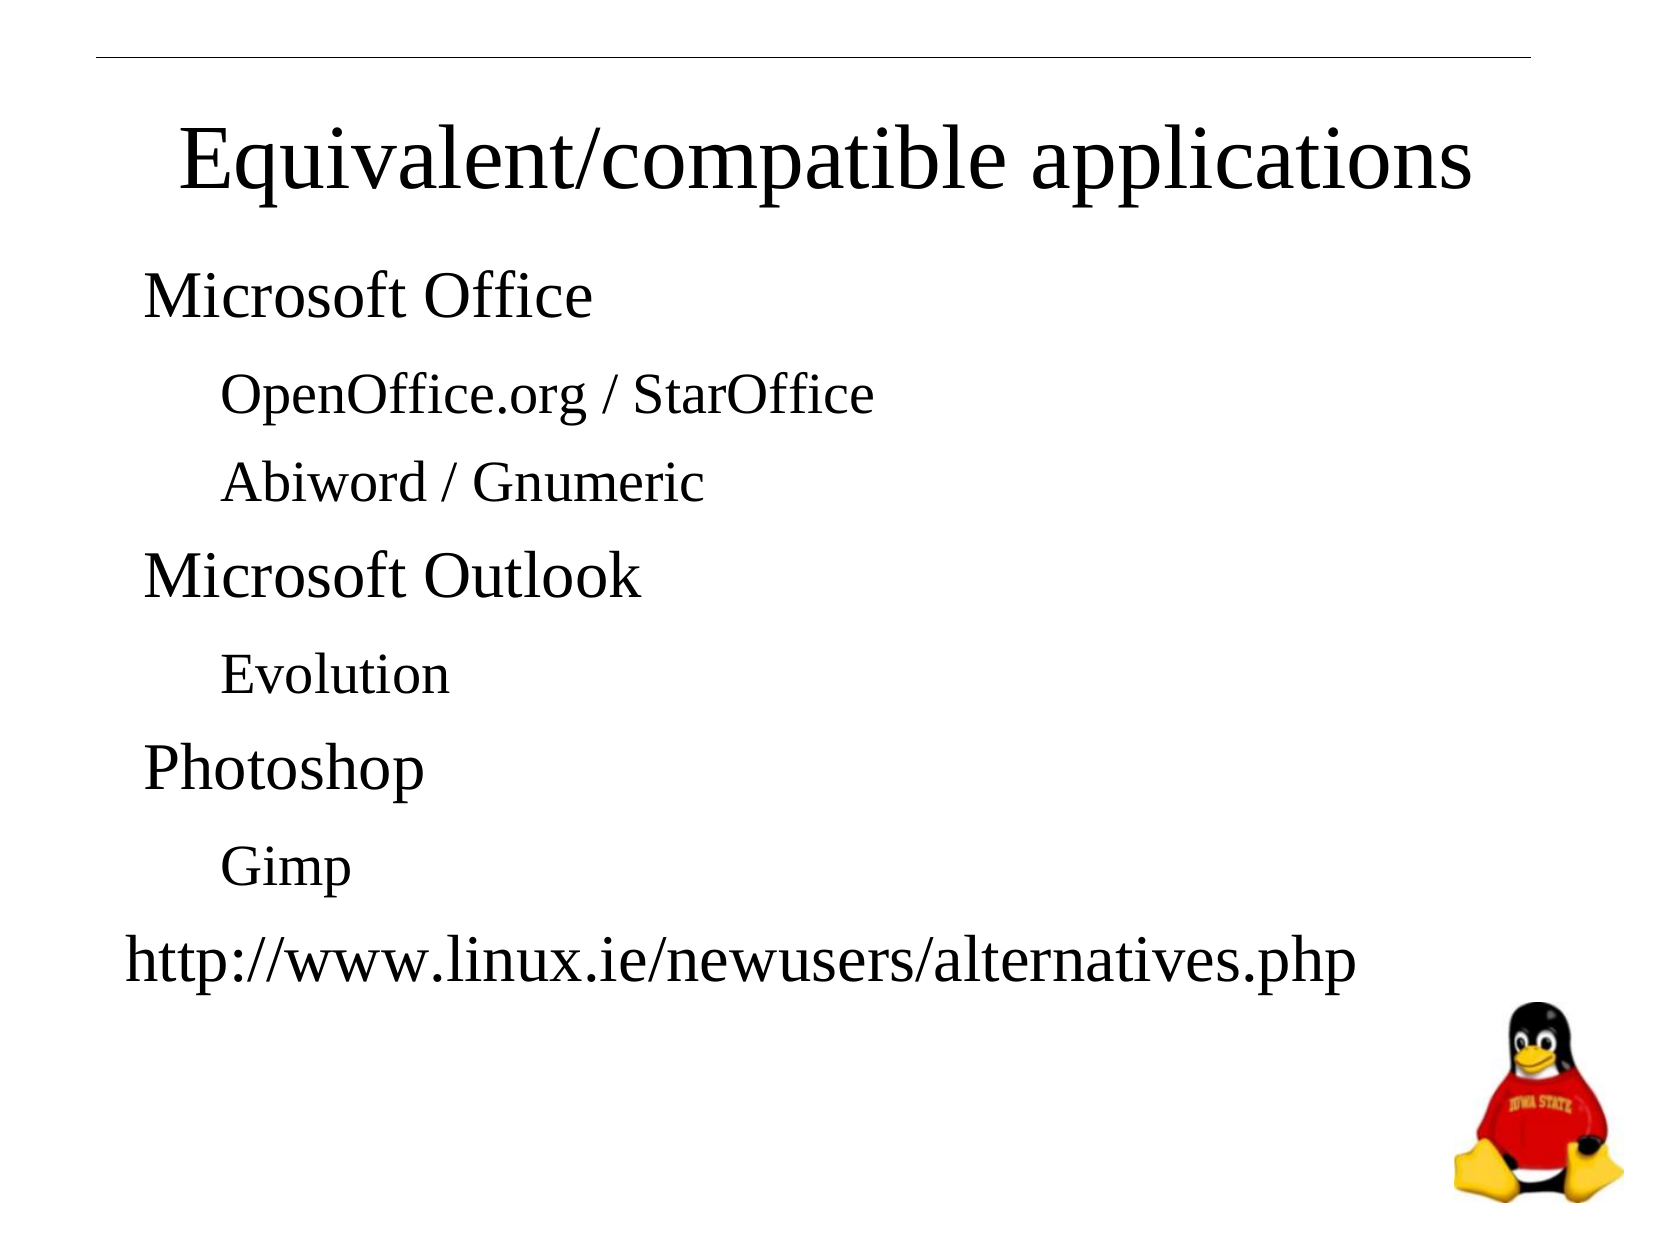

# Equivalent/compatible applications
Microsoft Office
OpenOffice.org / StarOffice
Abiword / Gnumeric
Microsoft Outlook
Evolution
Photoshop
Gimp
http://www.linux.ie/newusers/alternatives.php